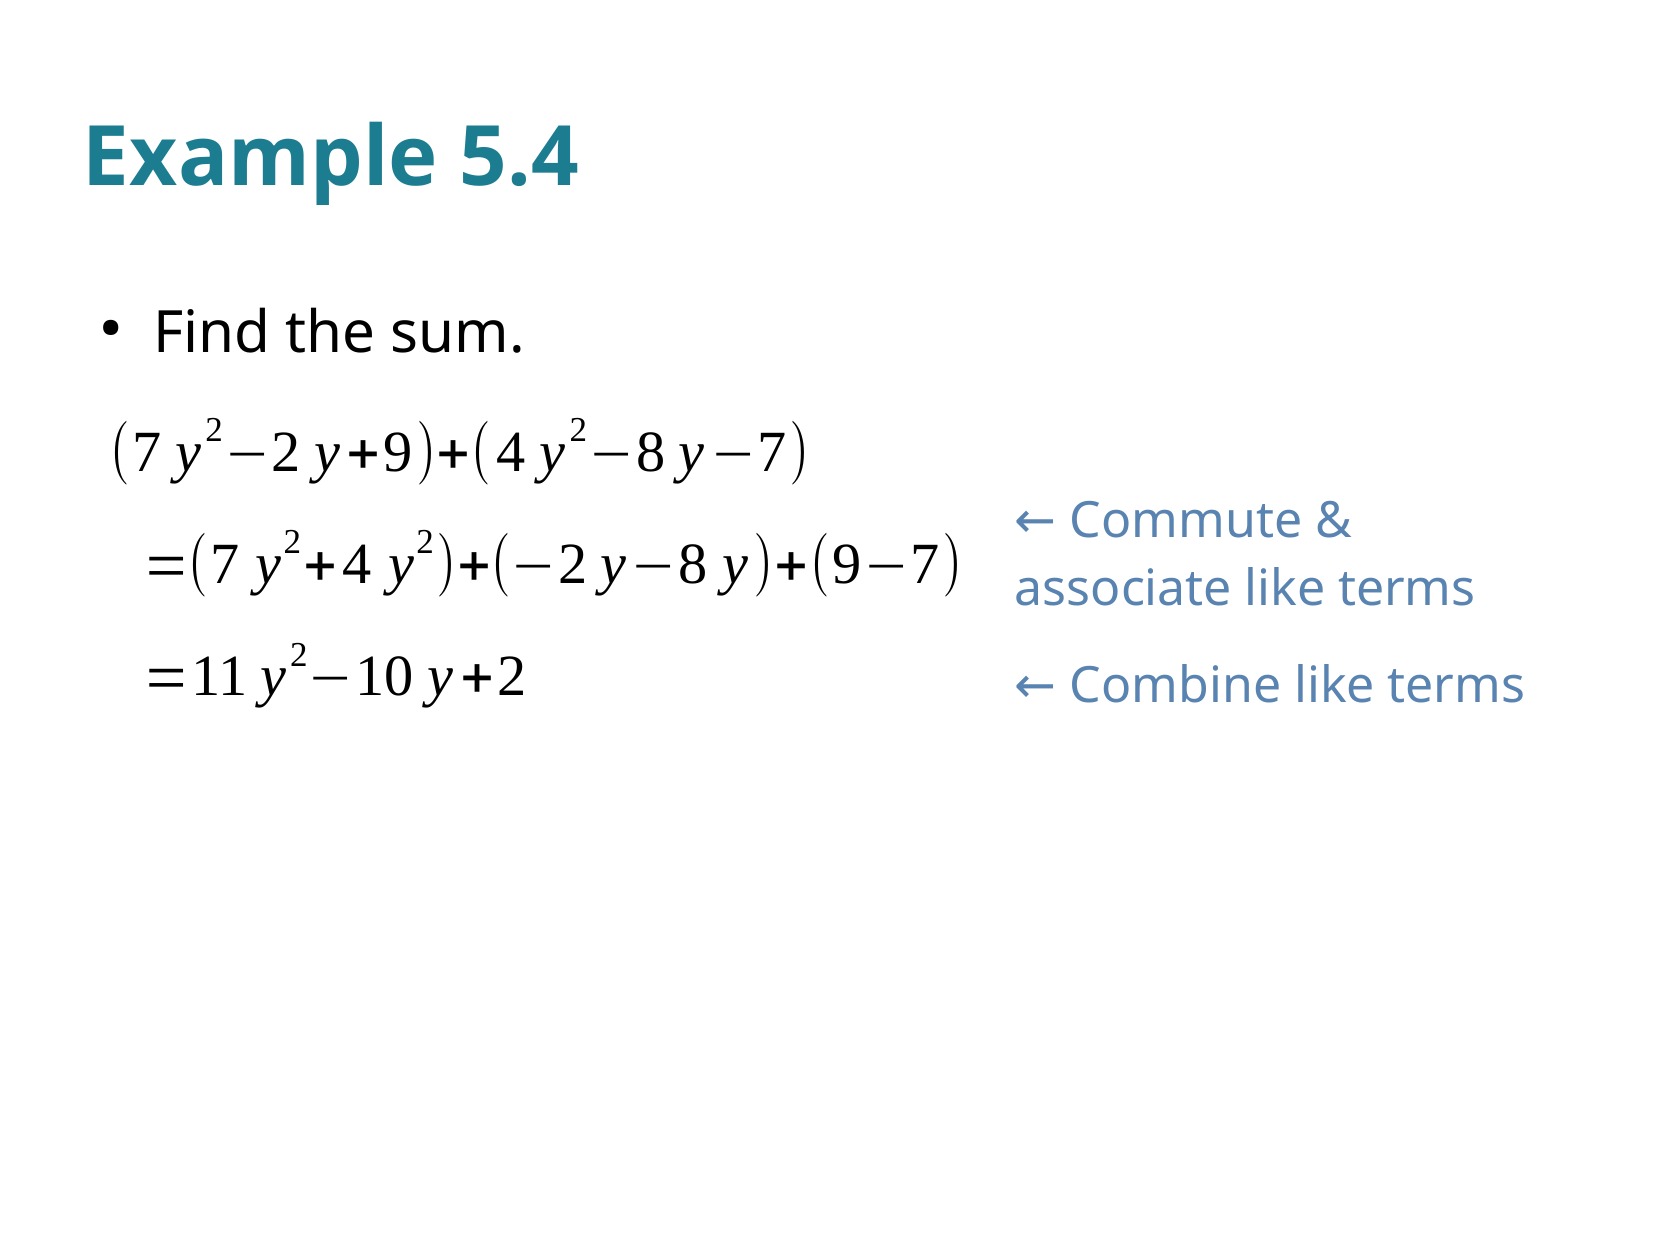

# Example 5.4
Find the sum.
← Commute & associate like terms
← Combine like terms